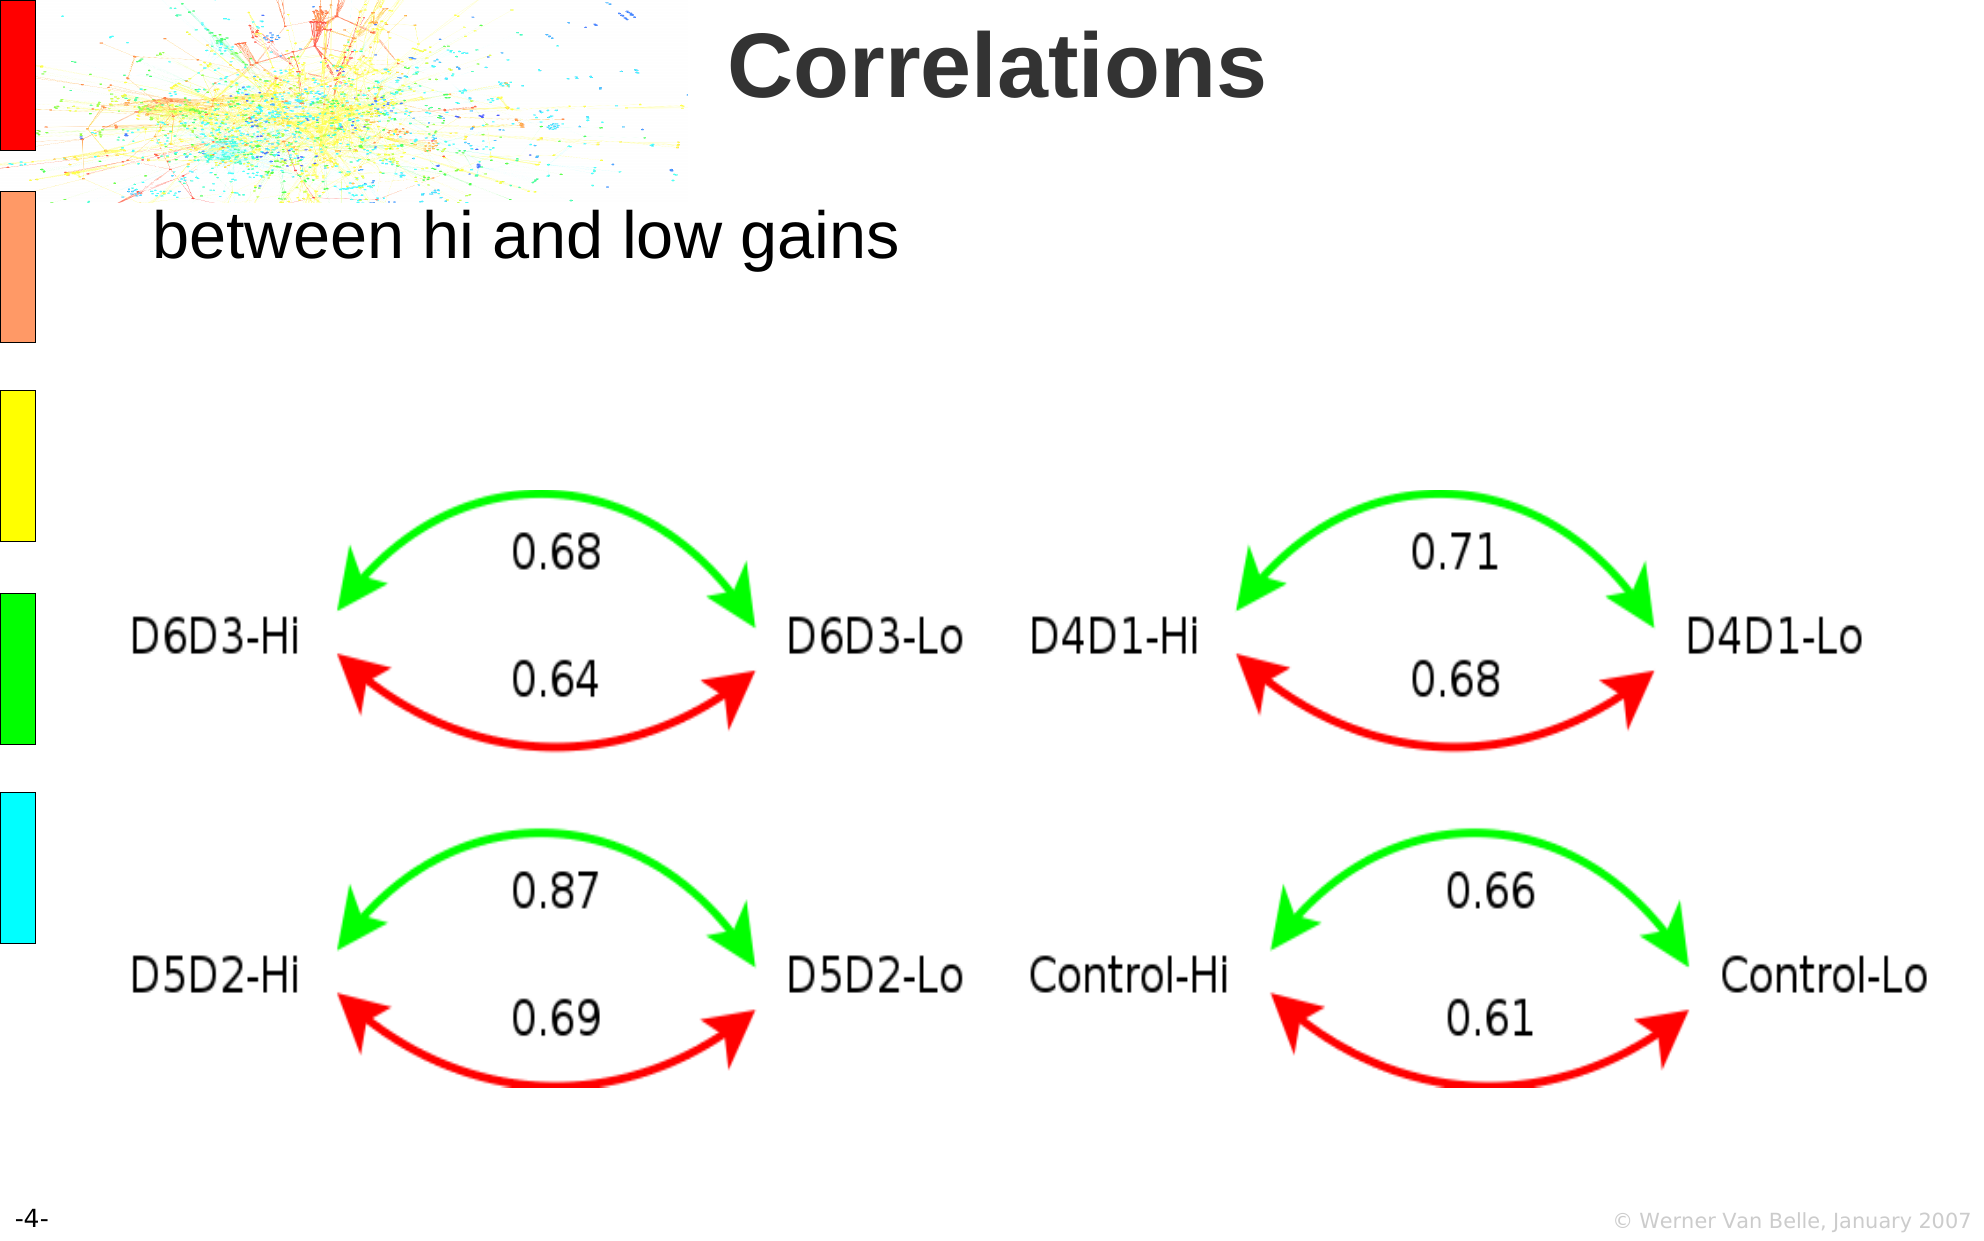

# Correlations
between hi and low gains